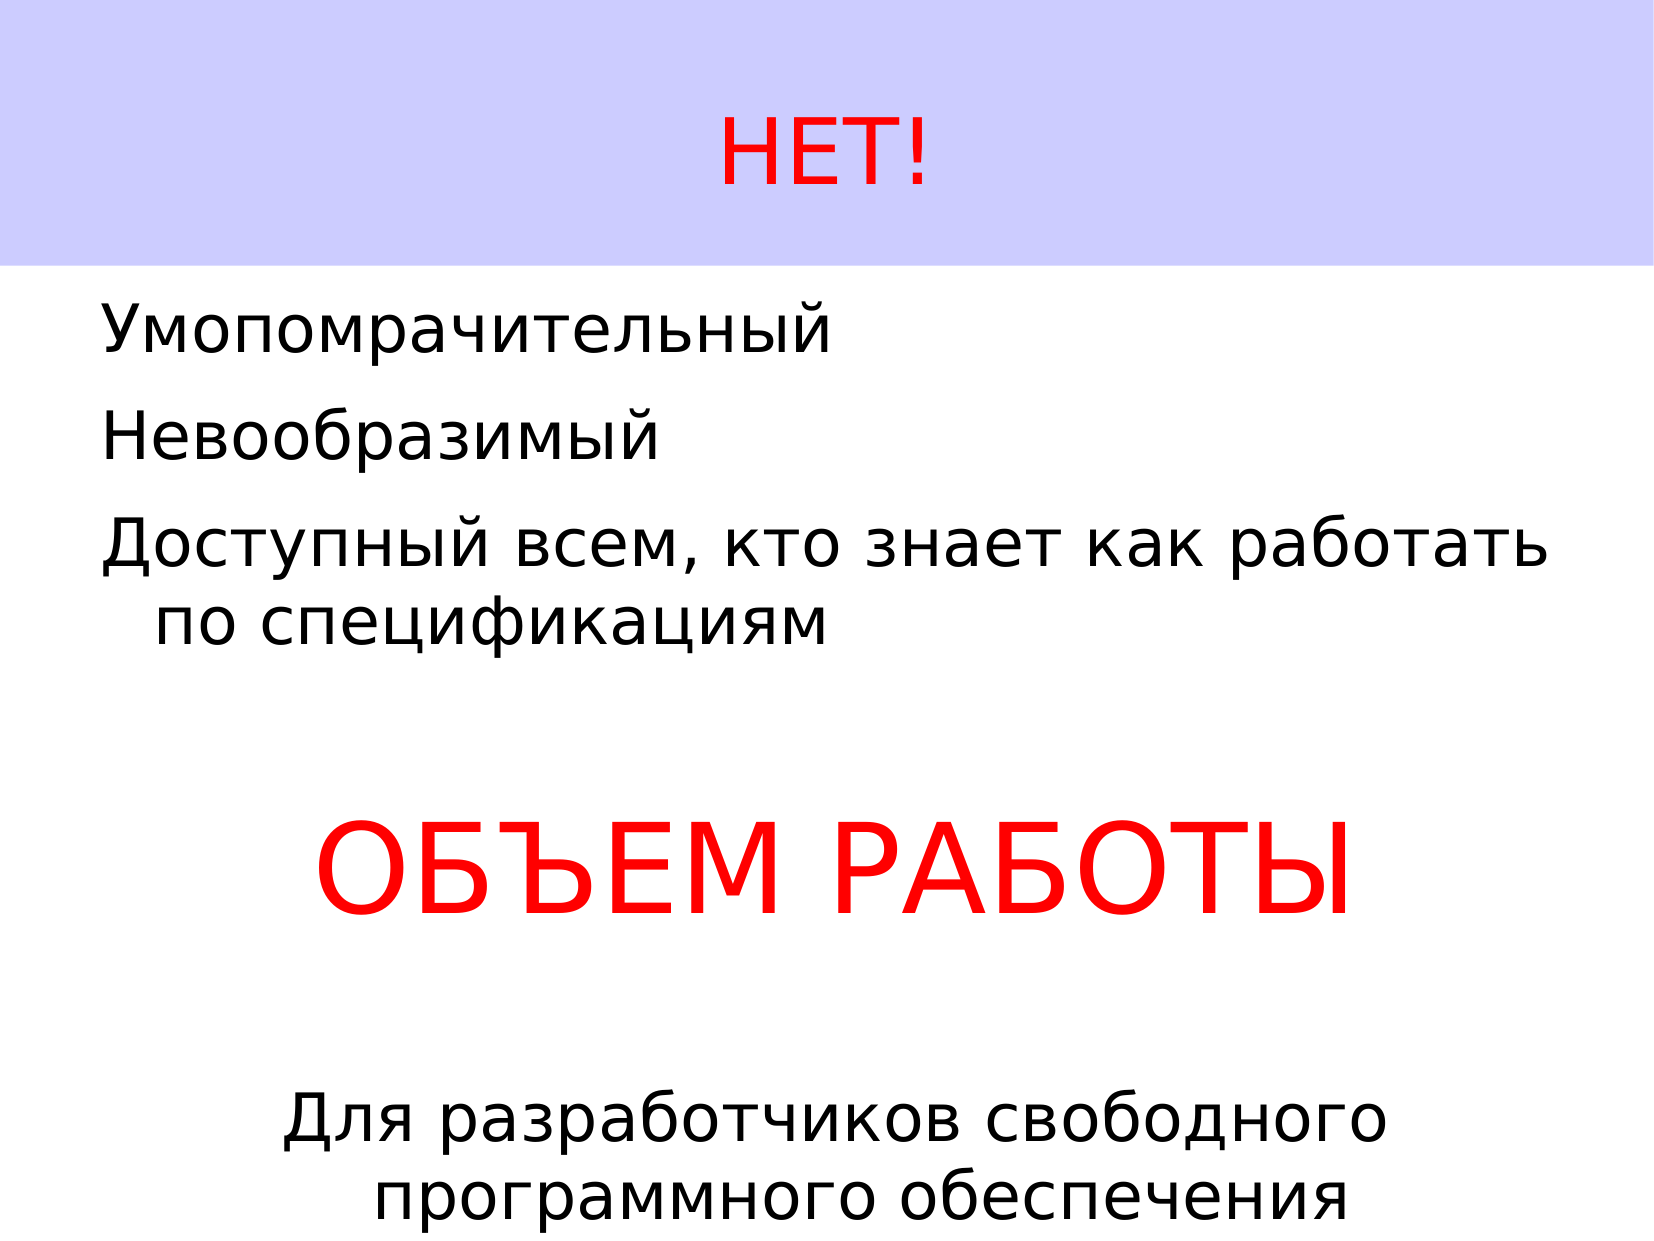

# НЕТ!
Умопомрачительный
Невообразимый
Доступный всем, кто знает как работать по спецификациям
ОБЪЕМ РАБОТЫ
Для разработчиков свободного программного обеспечения